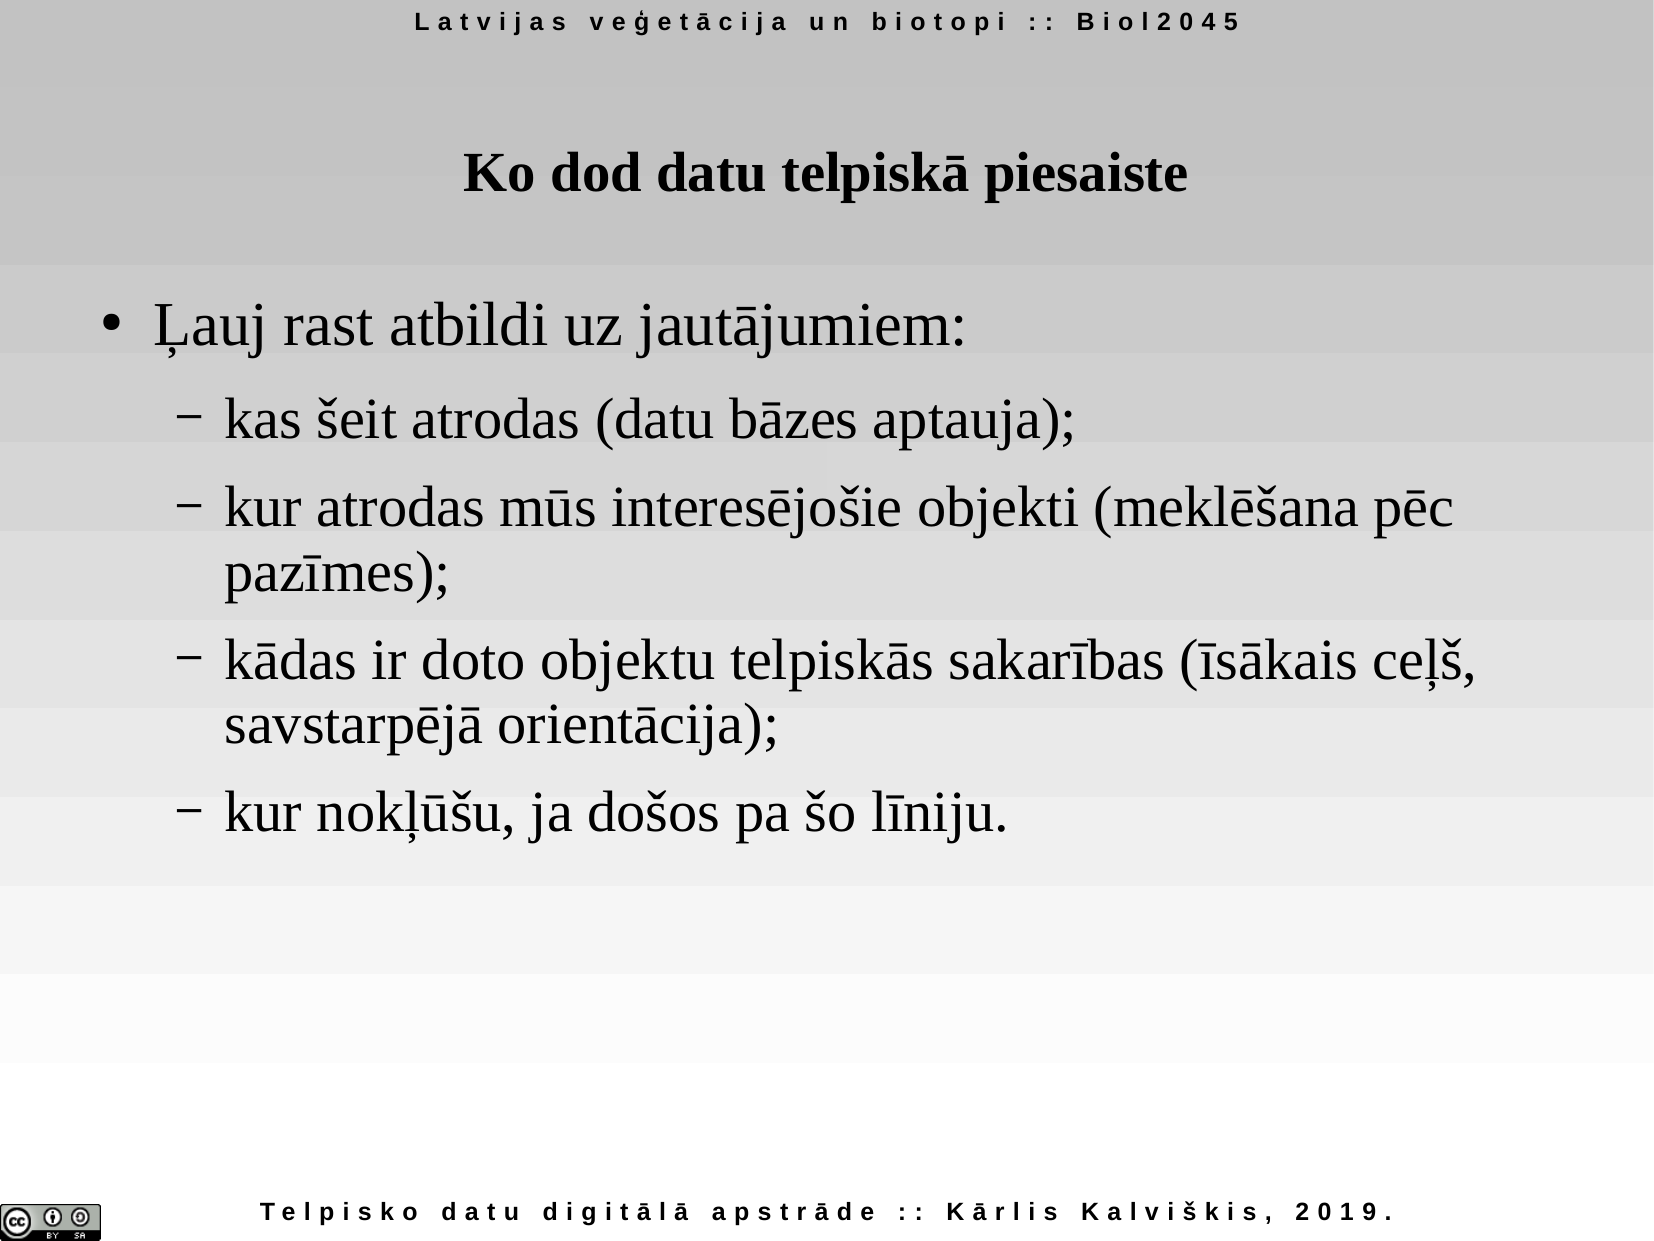

# Ko dod datu telpiskā piesaiste
Ļauj rast atbildi uz jautājumiem:
kas šeit atrodas (datu bāzes aptauja);
kur atrodas mūs interesējošie objekti (meklēšana pēc pazīmes);
kādas ir doto objektu telpiskās sakarības (īsākais ceļš, savstarpējā orientācija);
kur nokļūšu, ja došos pa šo līniju.